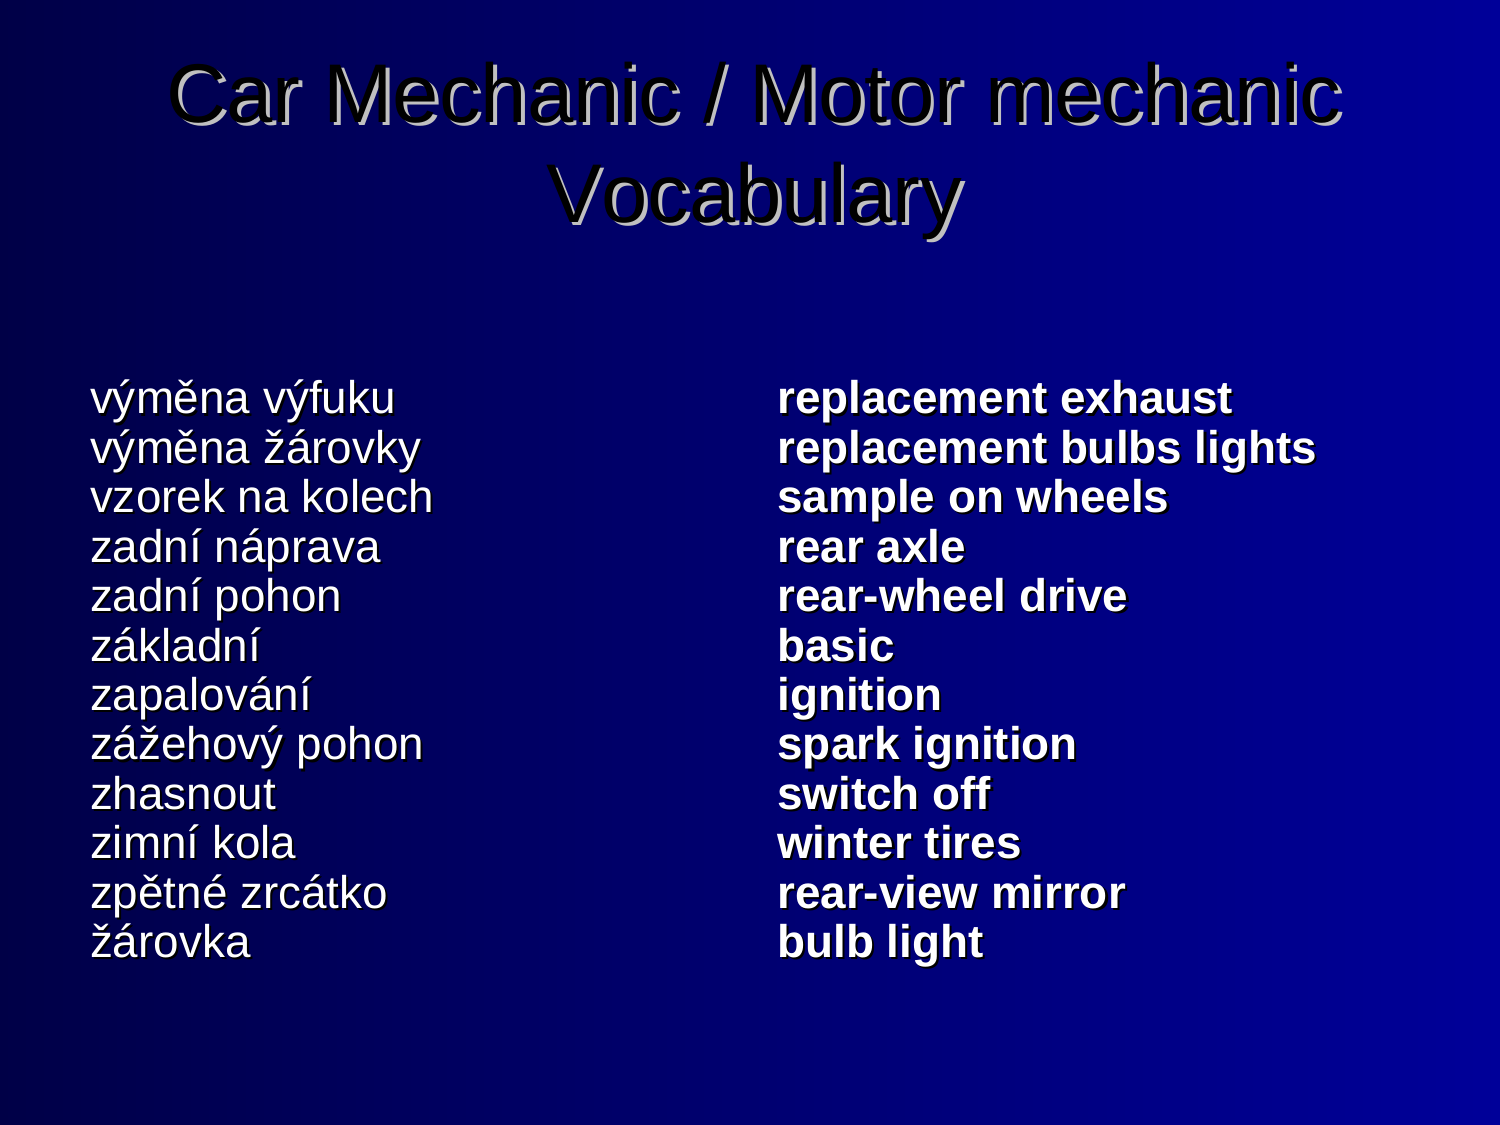

# Car Mechanic / Motor mechanic Vocabulary
výměna výfuku
výměna žárovky
vzorek na kolech
zadní náprava
zadní pohon
základní
zapalování
zážehový pohon
zhasnout
zimní kola
zpětné zrcátko
žárovka
replacement exhaust
replacement bulbs lights
sample on wheels
rear axle
rear-wheel drive
basic
ignition
spark ignition
switch off
winter tires
rear-view mirror
bulb light